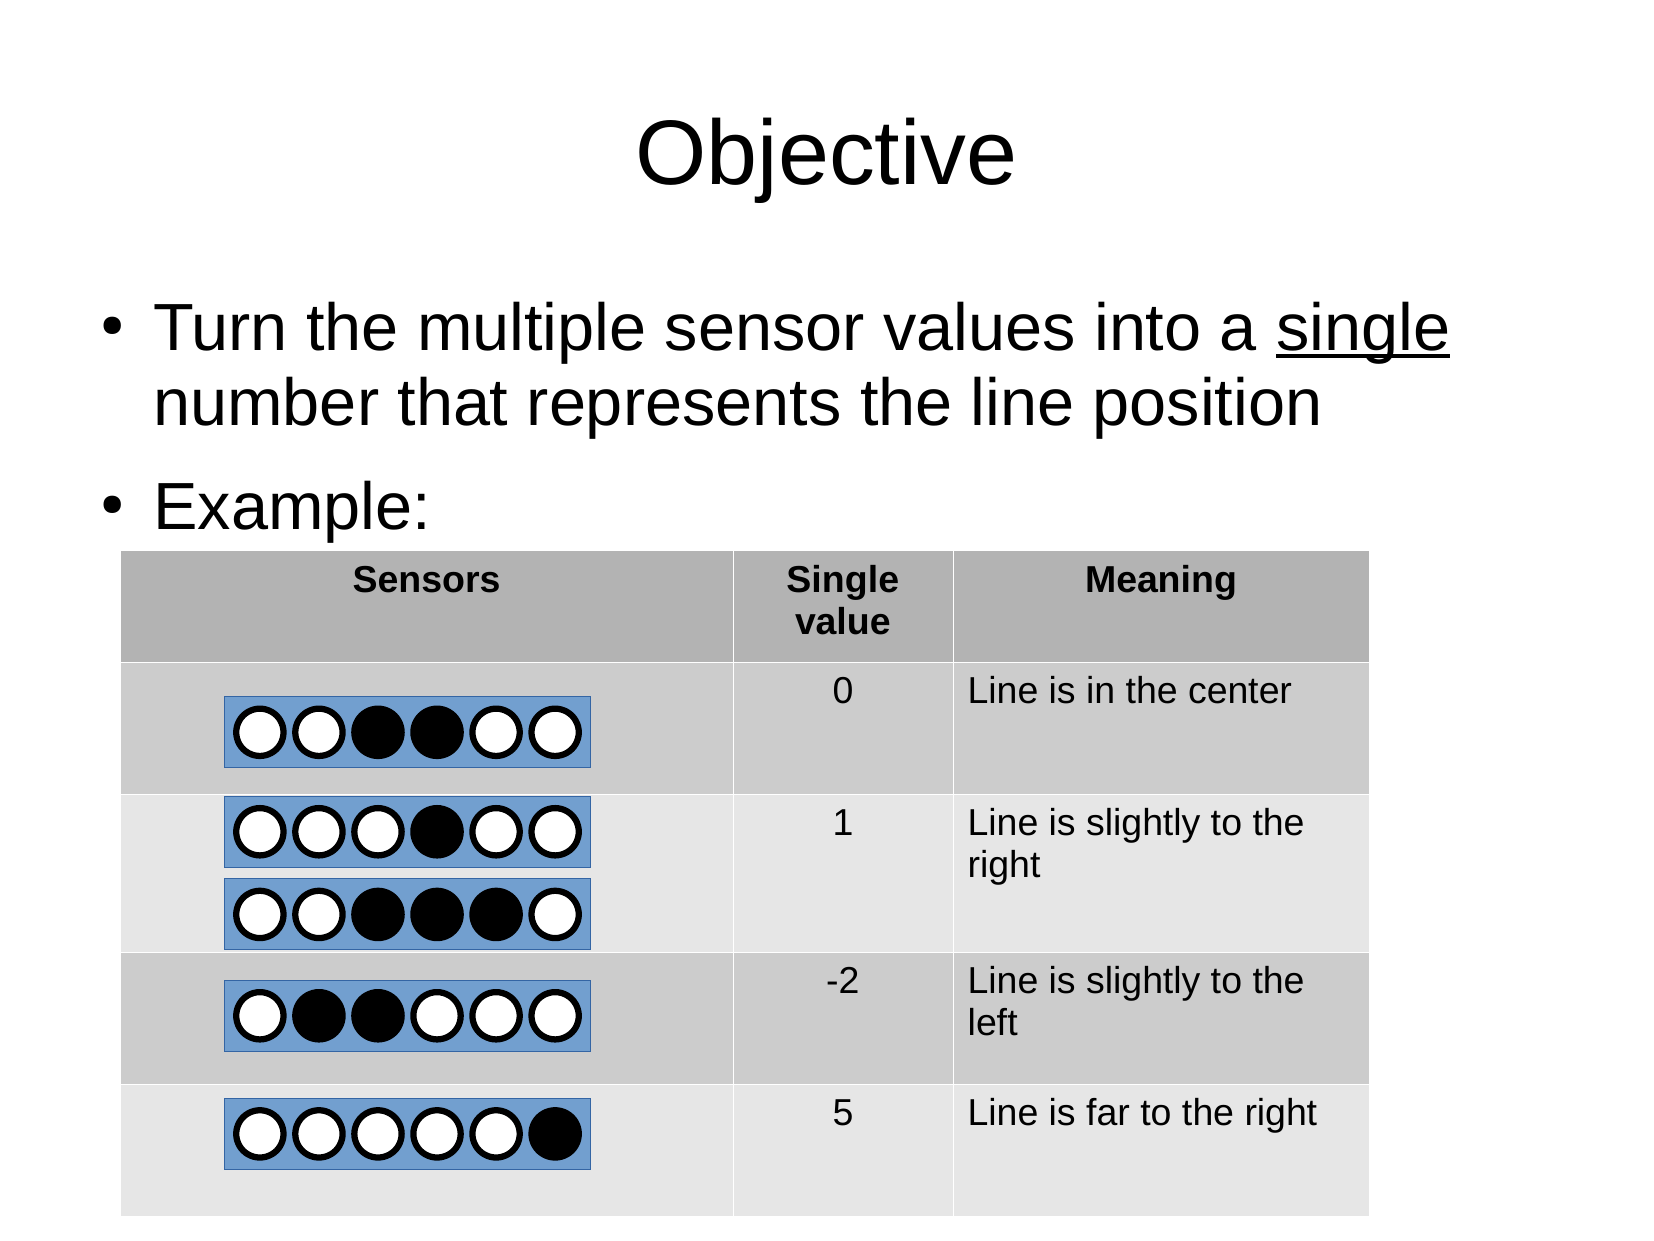

# Objective
Turn the multiple sensor values into a single number that represents the line position
Example:
| Sensors | Single value | Meaning |
| --- | --- | --- |
| | 0 | Line is in the center |
| | 1 | Line is slightly to the right |
| | -2 | Line is slightly to the left |
| | 5 | Line is far to the right |